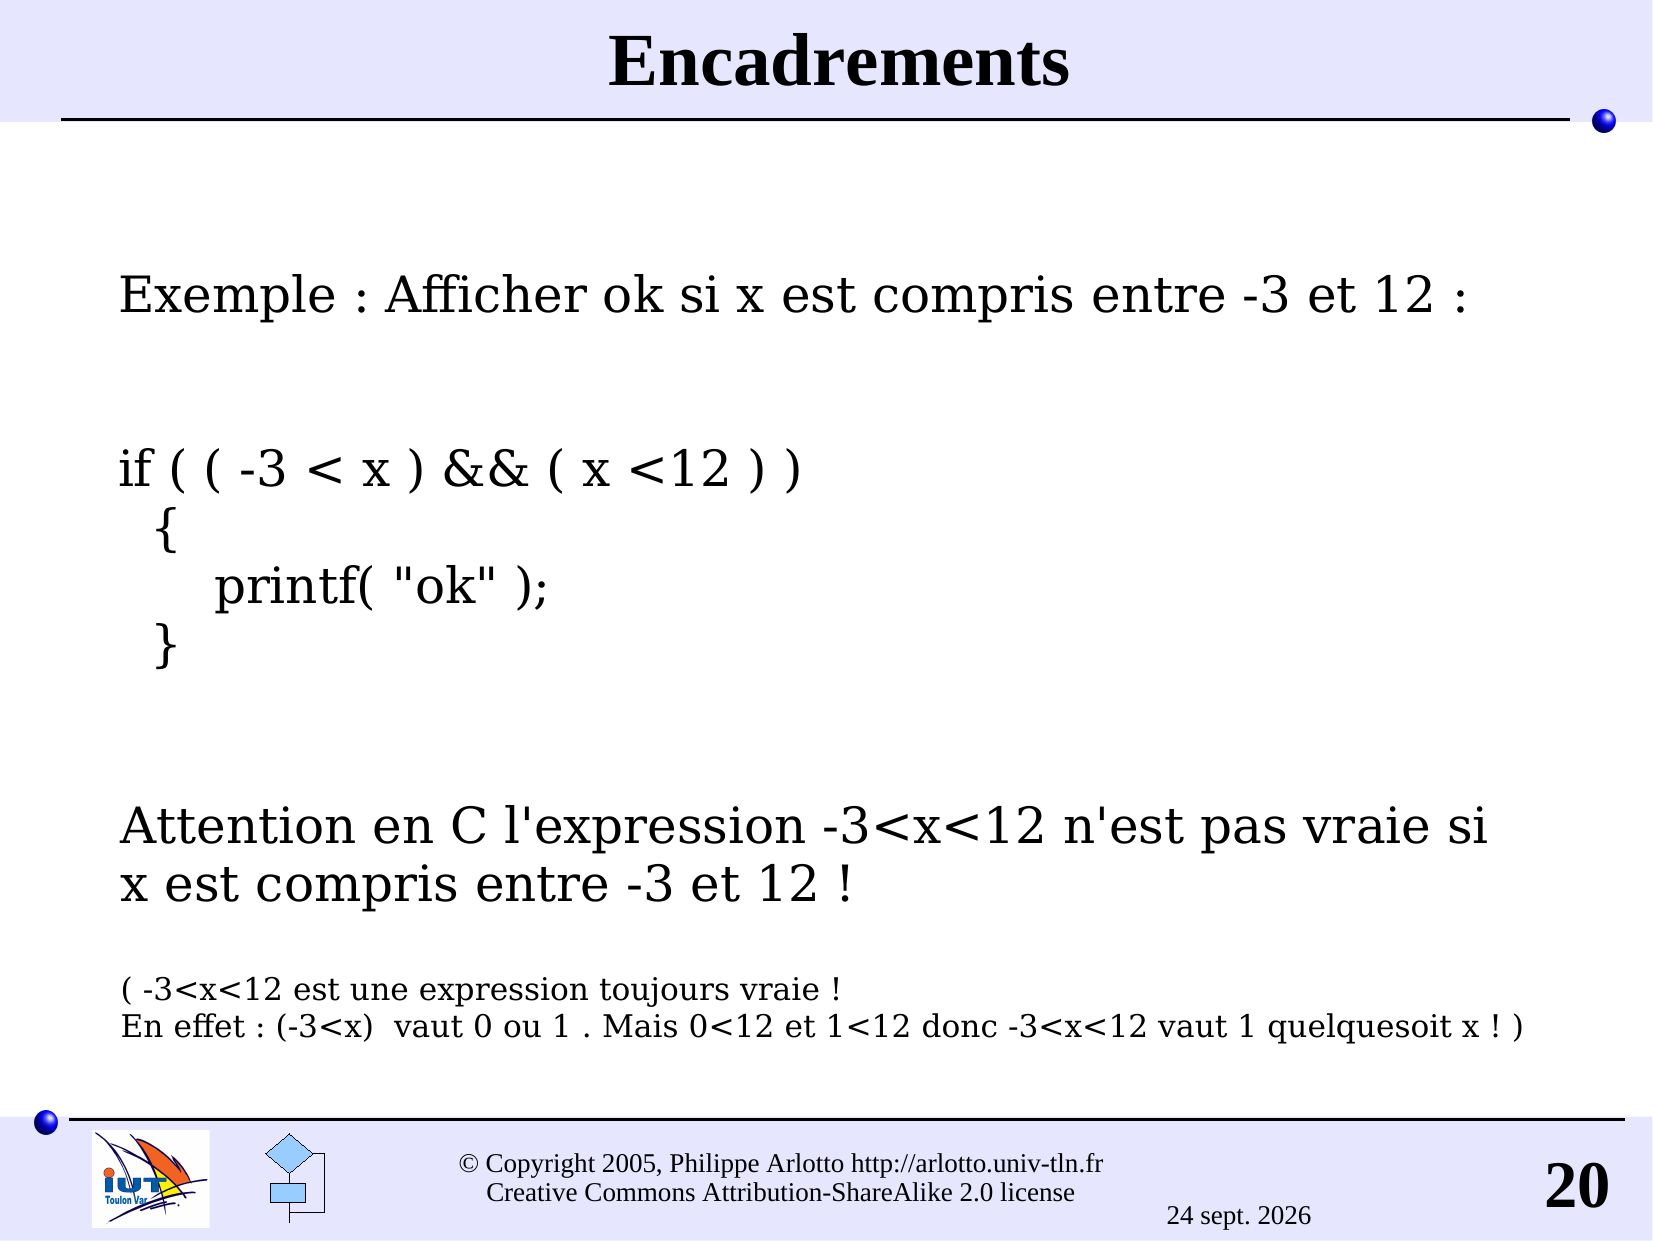

# Encadrements
Exemple : Afficher ok si x est compris entre -3 et 12 :
if ( ( -3 < x ) && ( x <12 ) )
 {
 printf( "ok" );
 }
Attention en C l'expression -3<x<12 n'est pas vraie si
x est compris entre -3 et 12 !
( -3<x<12 est une expression toujours vraie !
En effet : (-3<x) vaut 0 ou 1 . Mais 0<12 et 1<12 donc -3<x<12 vaut 1 quelquesoit x ! )